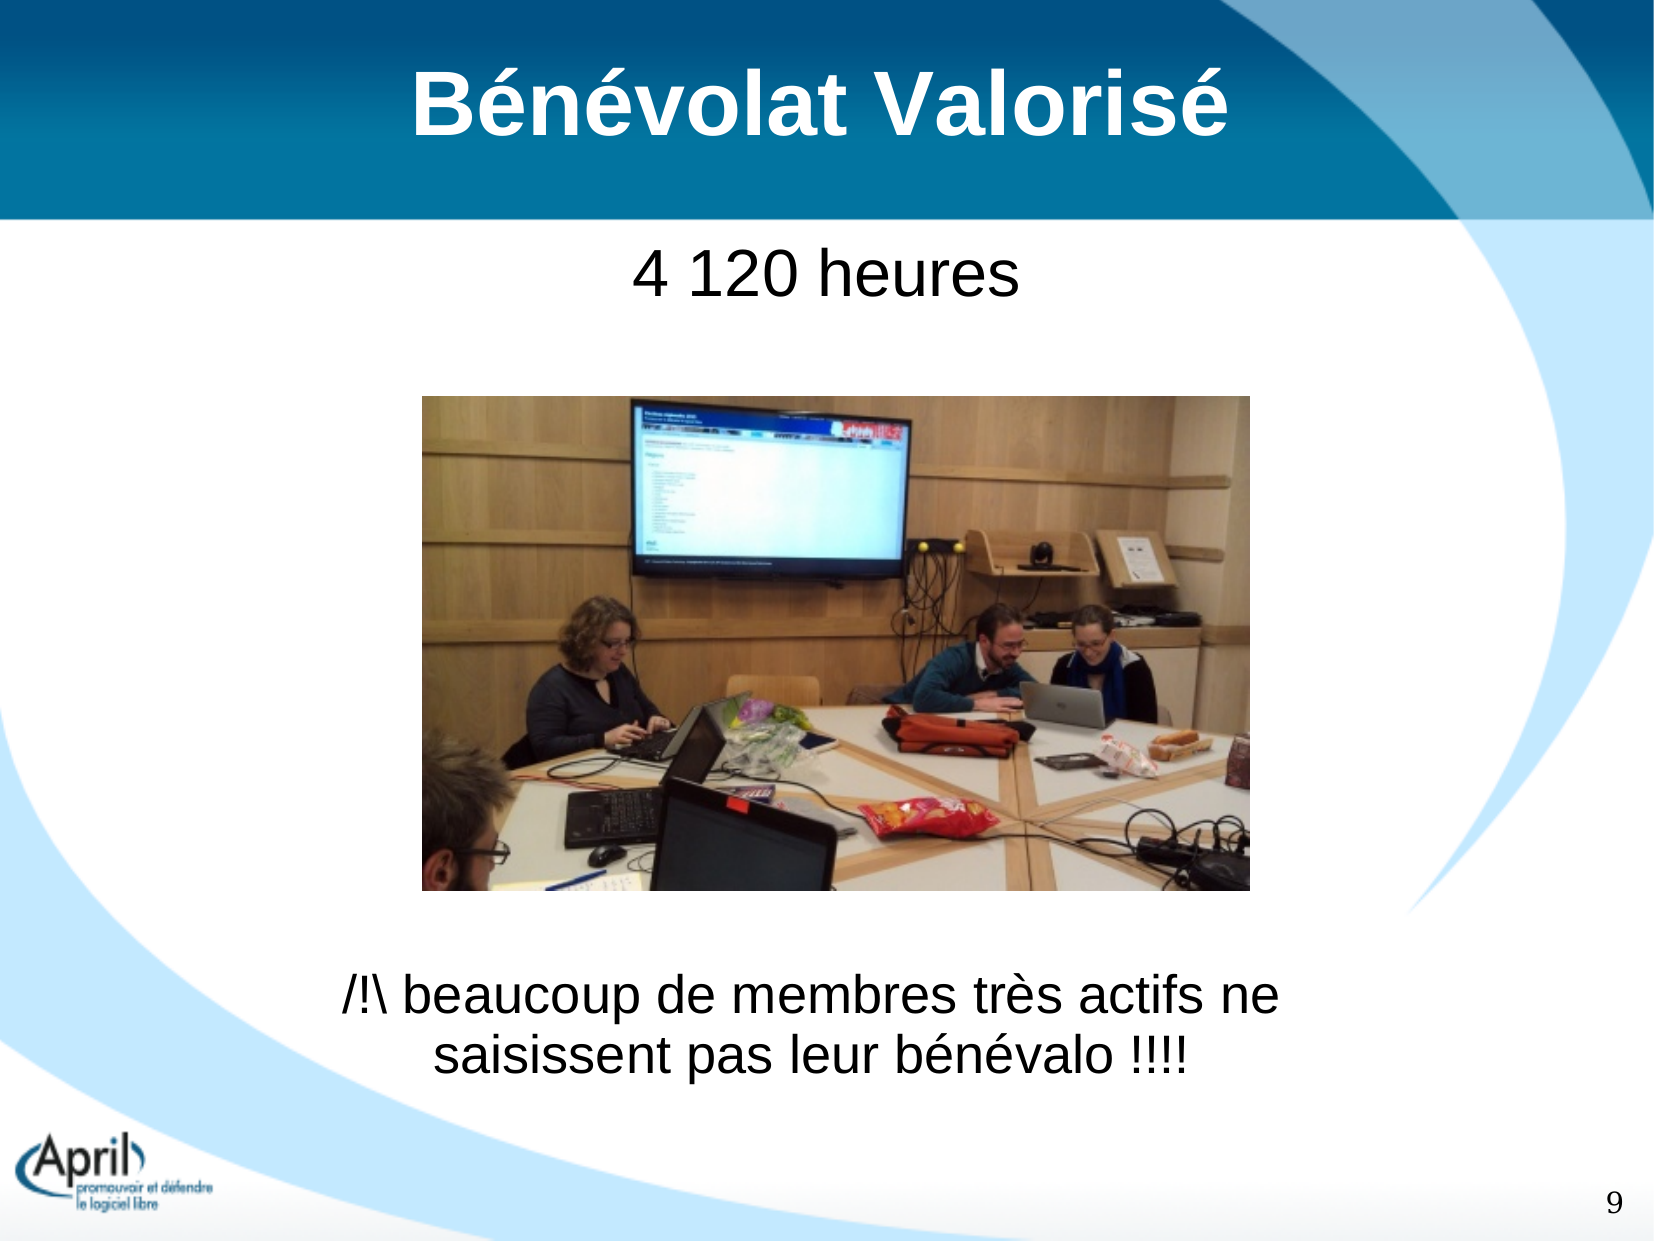

# Bénévolat Valorisé
4 120 heures
/!\ beaucoup de membres très actifs ne saisissent pas leur bénévalo !!!!
9